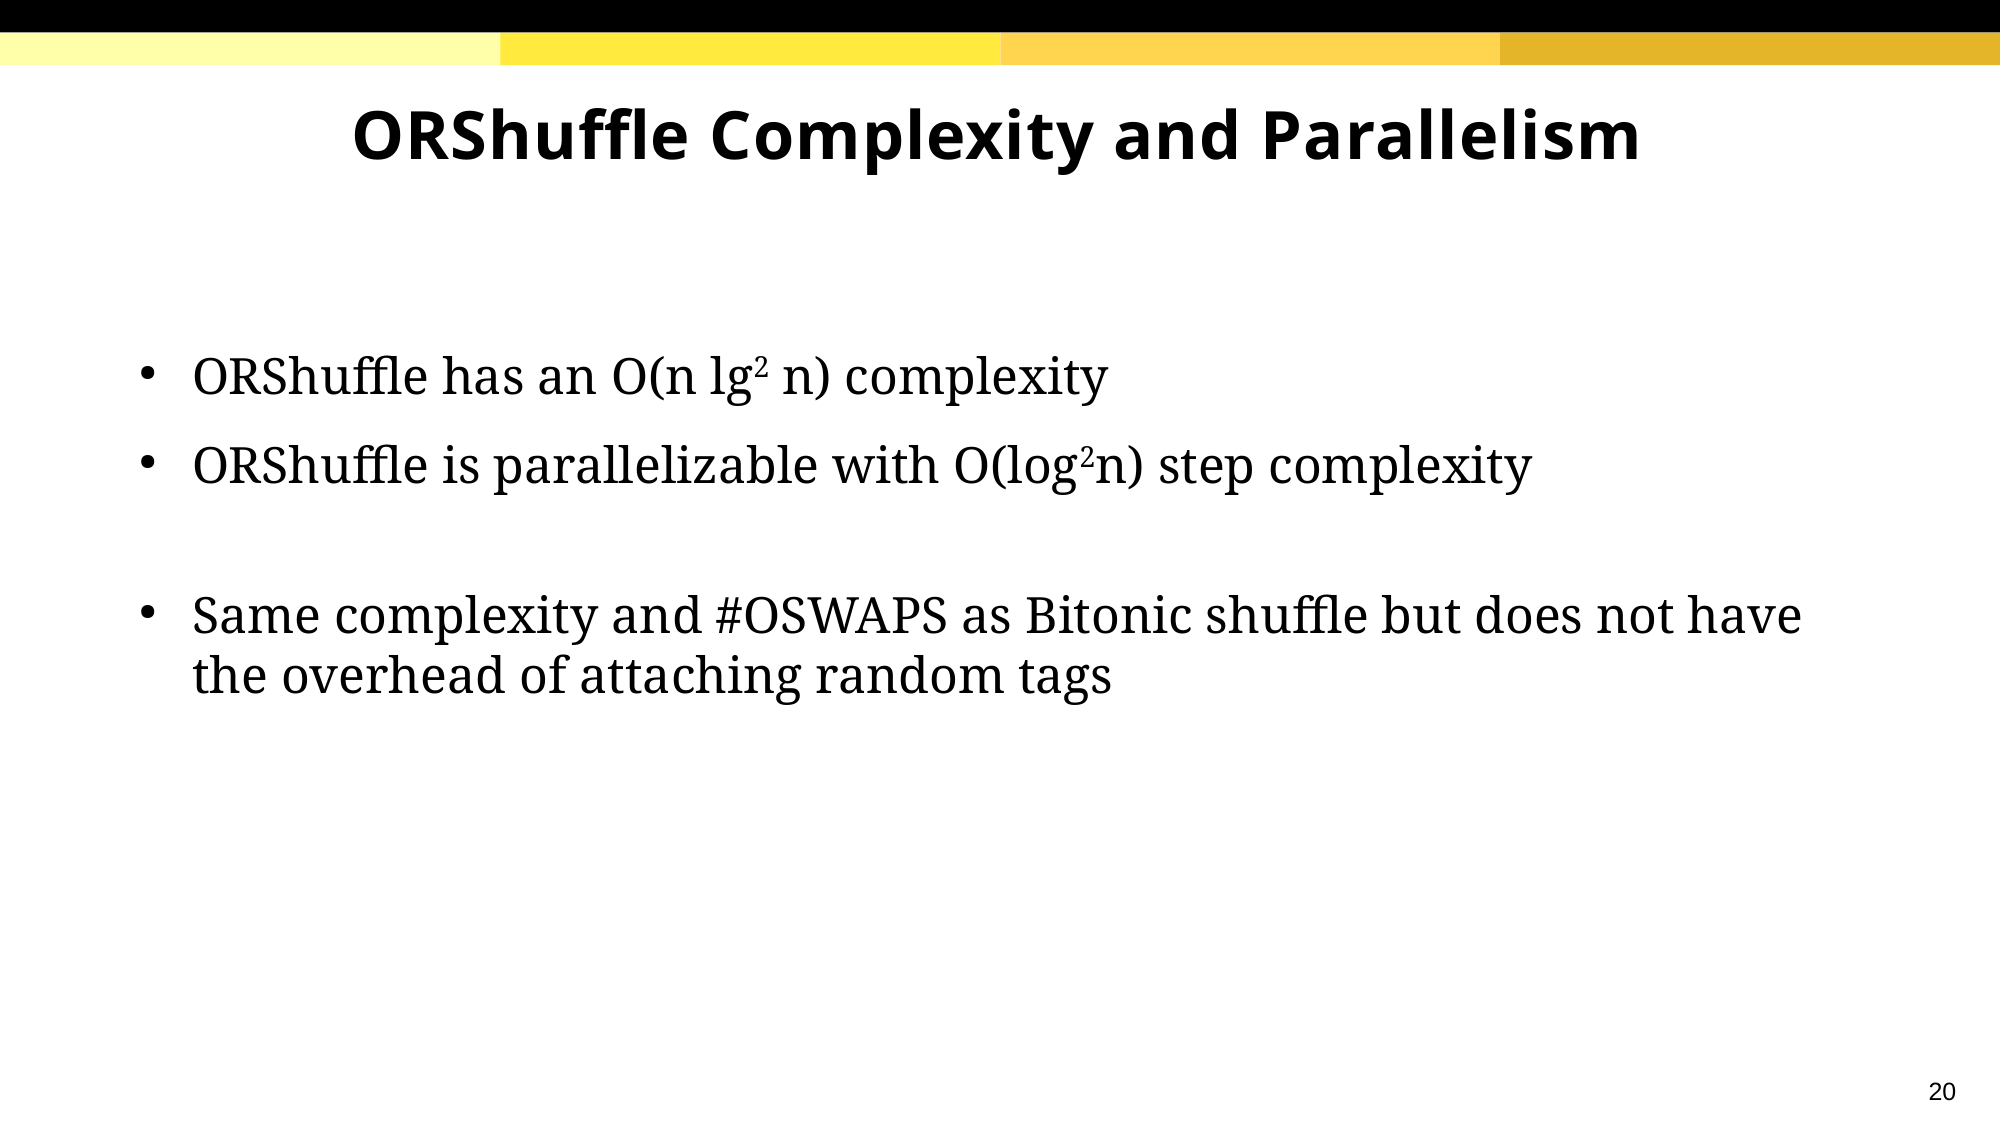

# ORShuffle Complexity and Parallelism
ORShuffle has an O(n lg2 n) complexity
ORShuffle is parallelizable with O(log2n) step complexity
Same complexity and #OSWAPS as Bitonic shuffle but does not have the overhead of attaching random tags
20